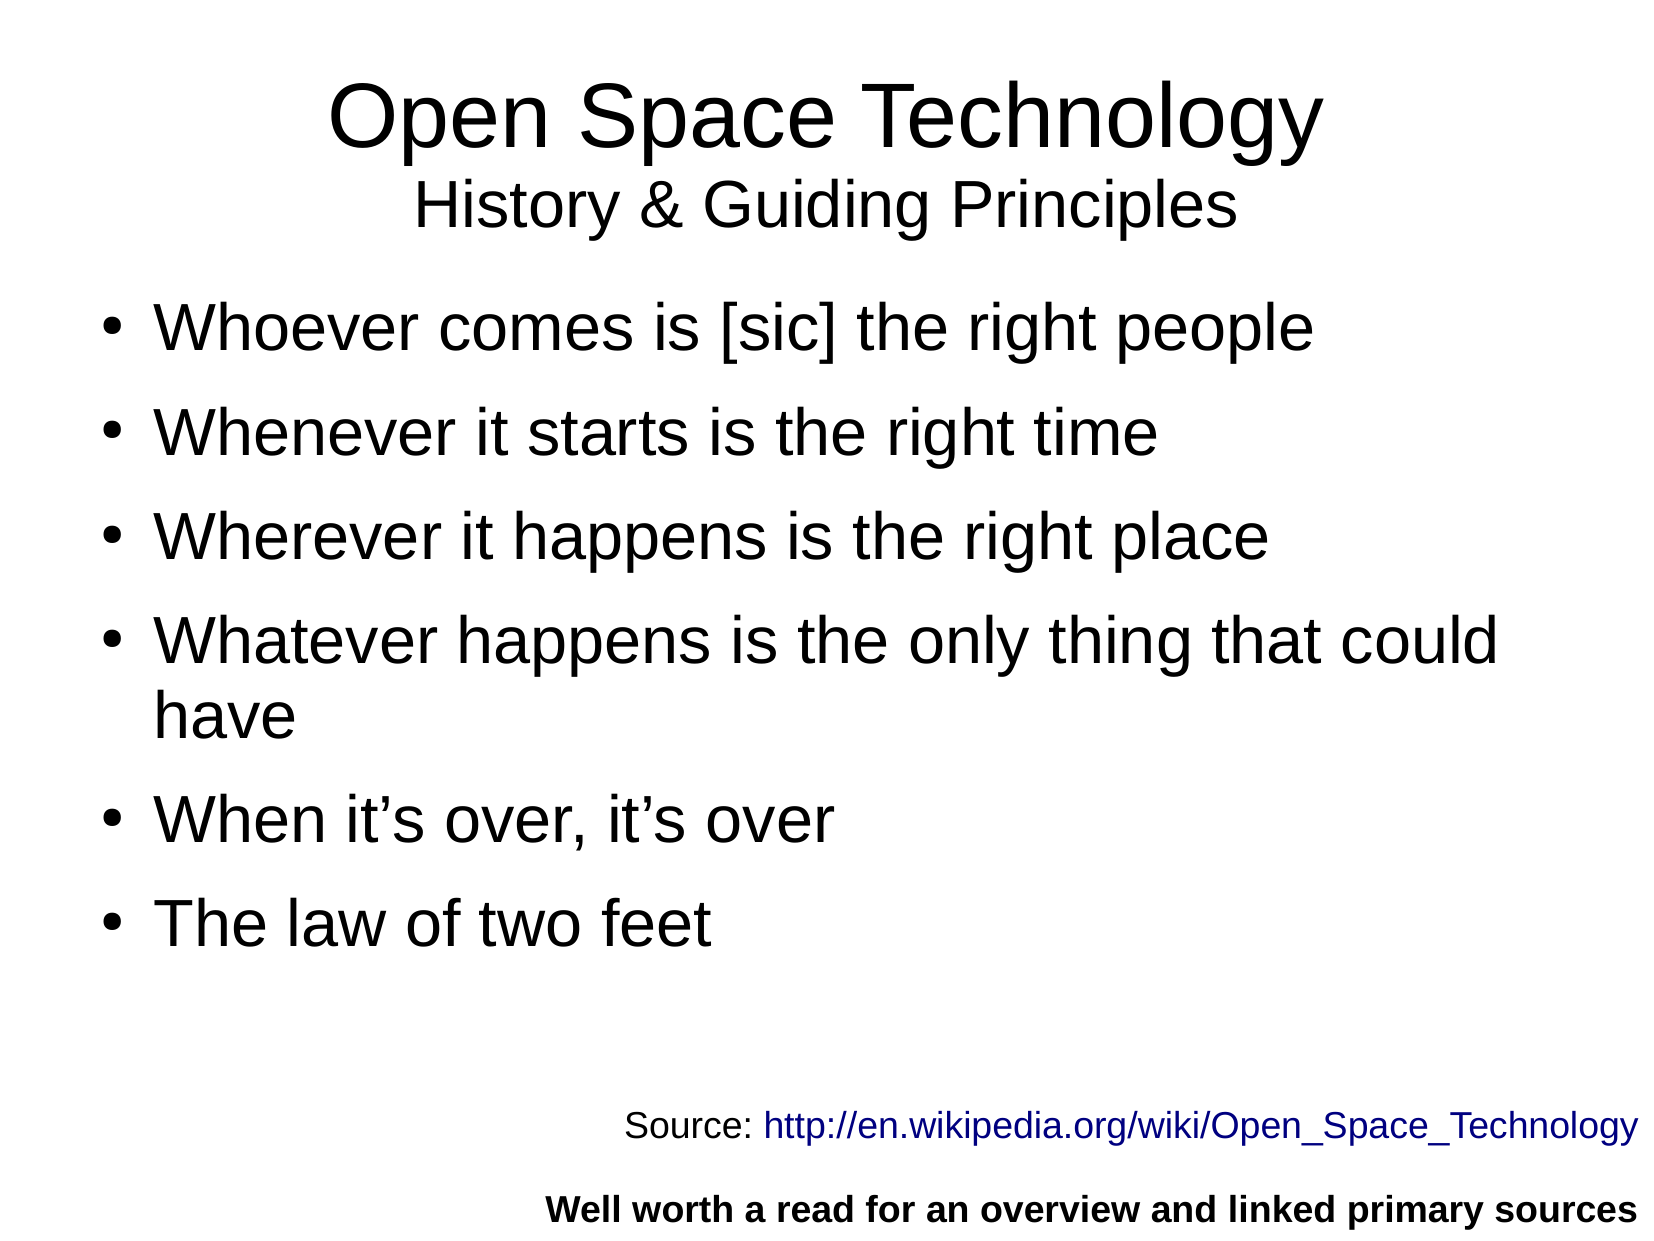

# Open Space Technology History & Guiding Principles
Whoever comes is [sic] the right people
Whenever it starts is the right time
Wherever it happens is the right place
Whatever happens is the only thing that could have
When it’s over, it’s over
The law of two feet
Source: http://en.wikipedia.org/wiki/Open_Space_Technology
Well worth a read for an overview and linked primary sources